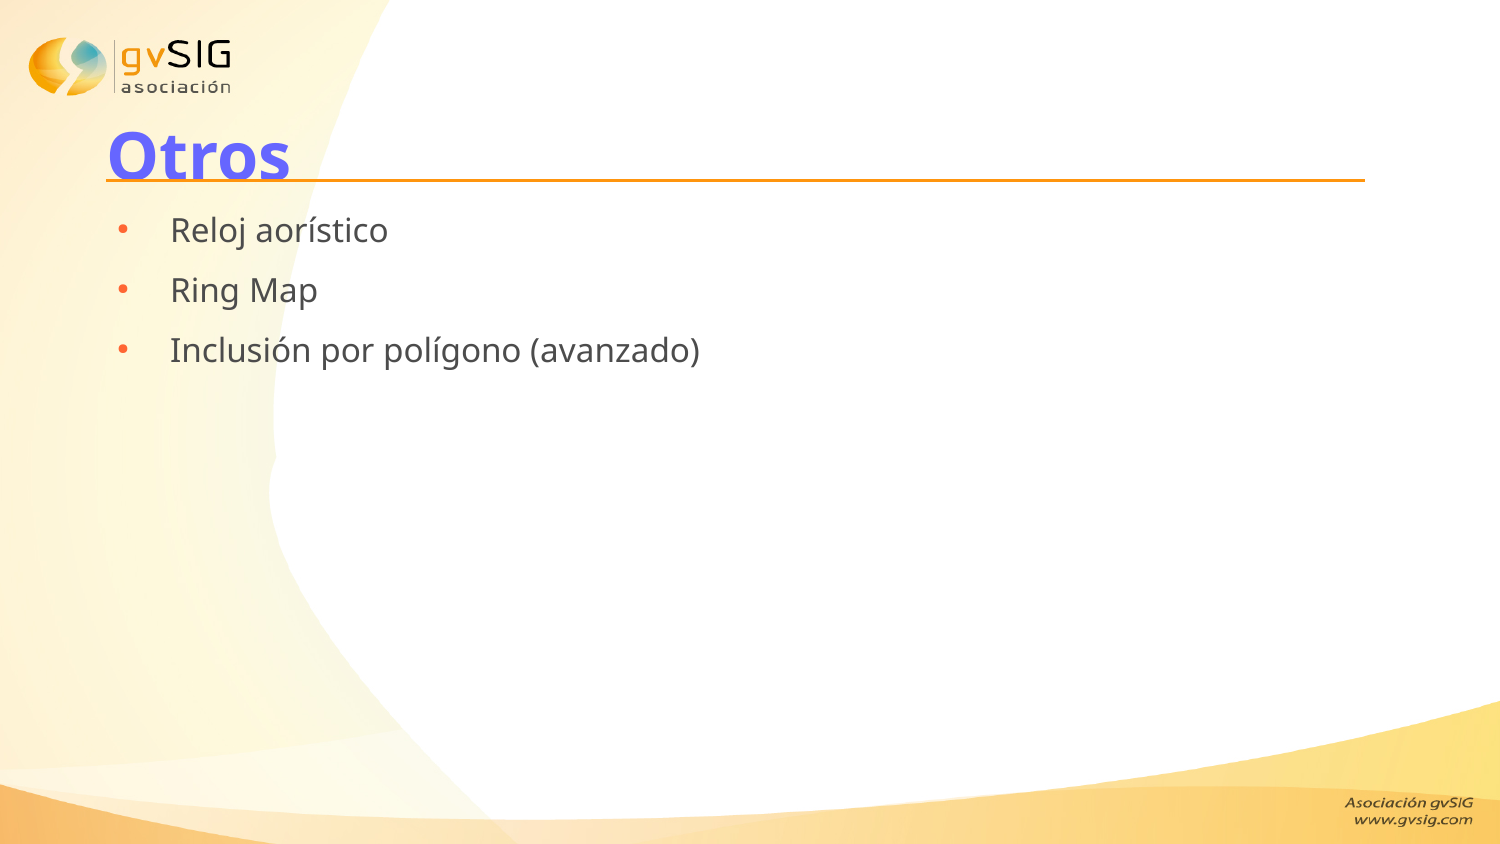

# Otros
Reloj aorístico
Ring Map
Inclusión por polígono (avanzado)